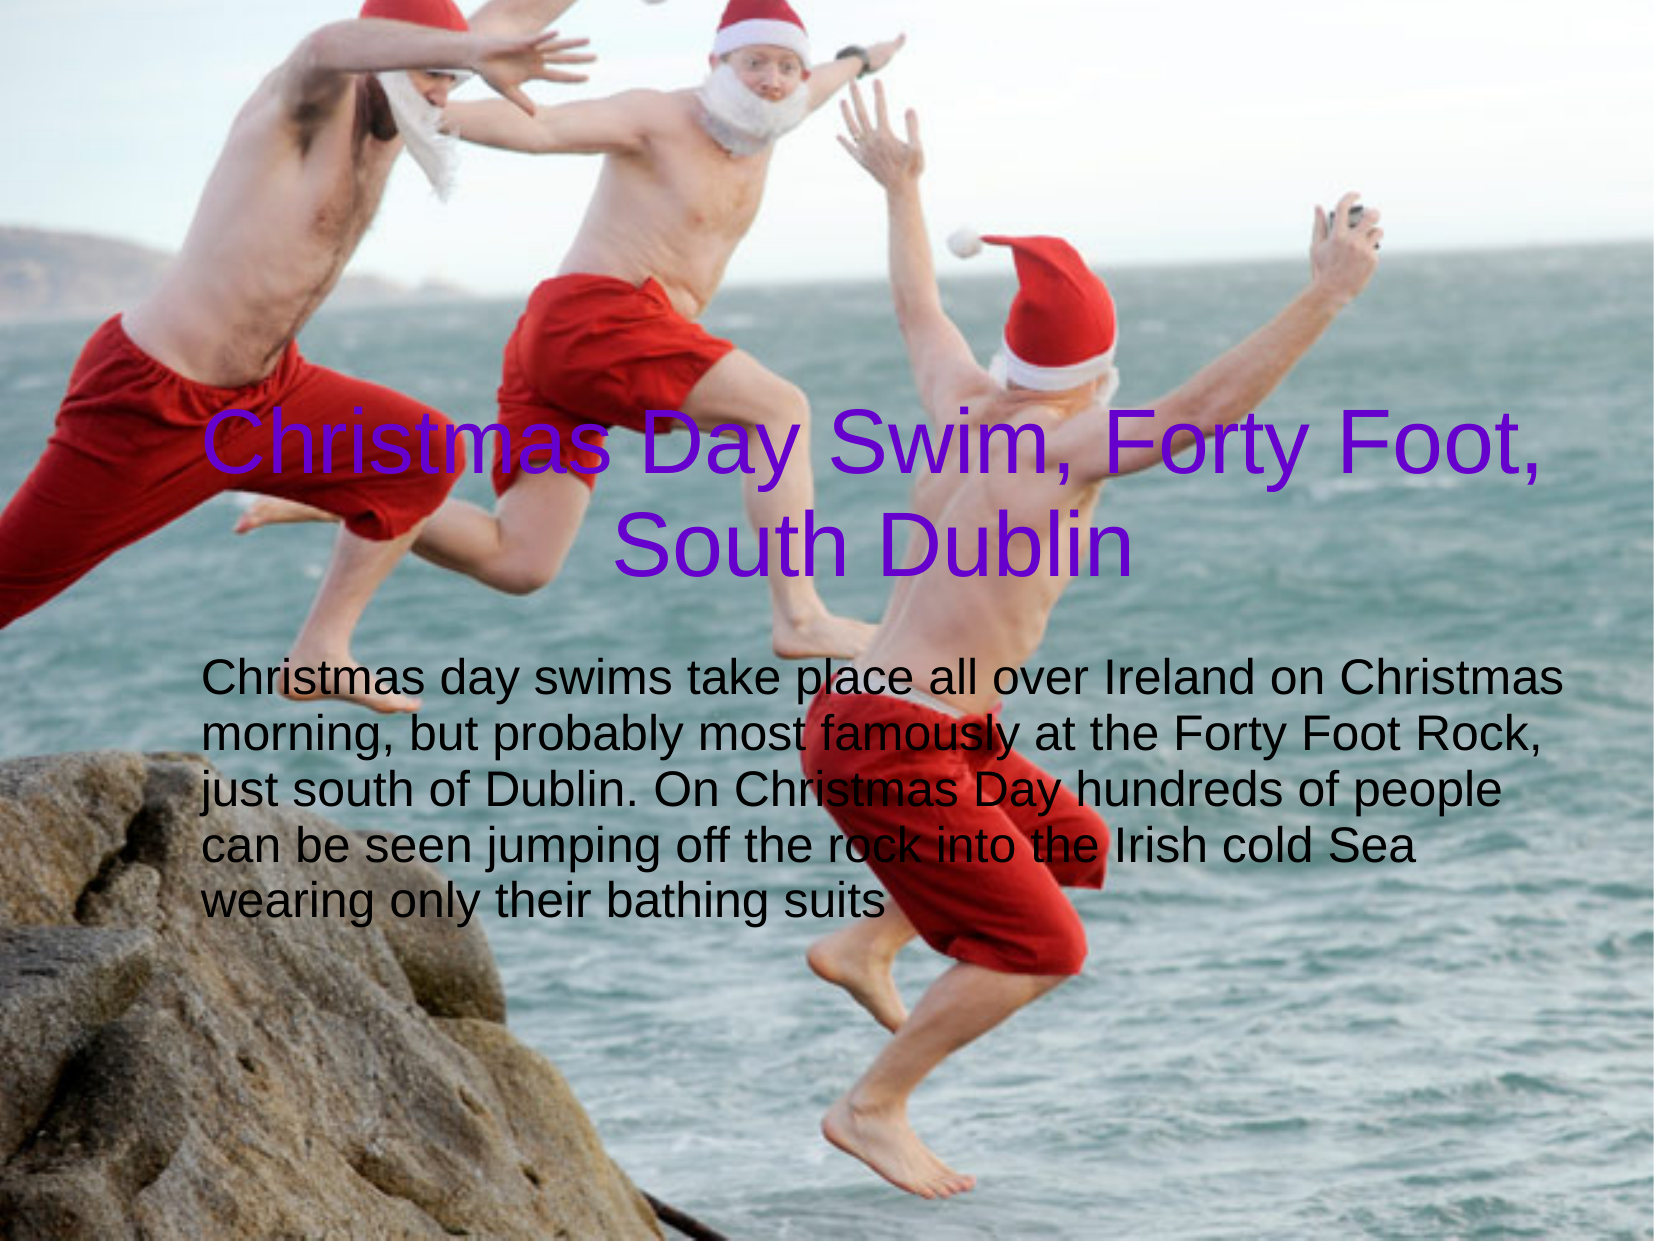

# Christmas Day Swim, Forty Foot, South Dublin
Christmas day swims take place all over Ireland on Christmas morning, but probably most famously at the Forty Foot Rock, just south of Dublin. On Christmas Day hundreds of people can be seen jumping off the rock into the Irish cold Sea wearing only their bathing suits